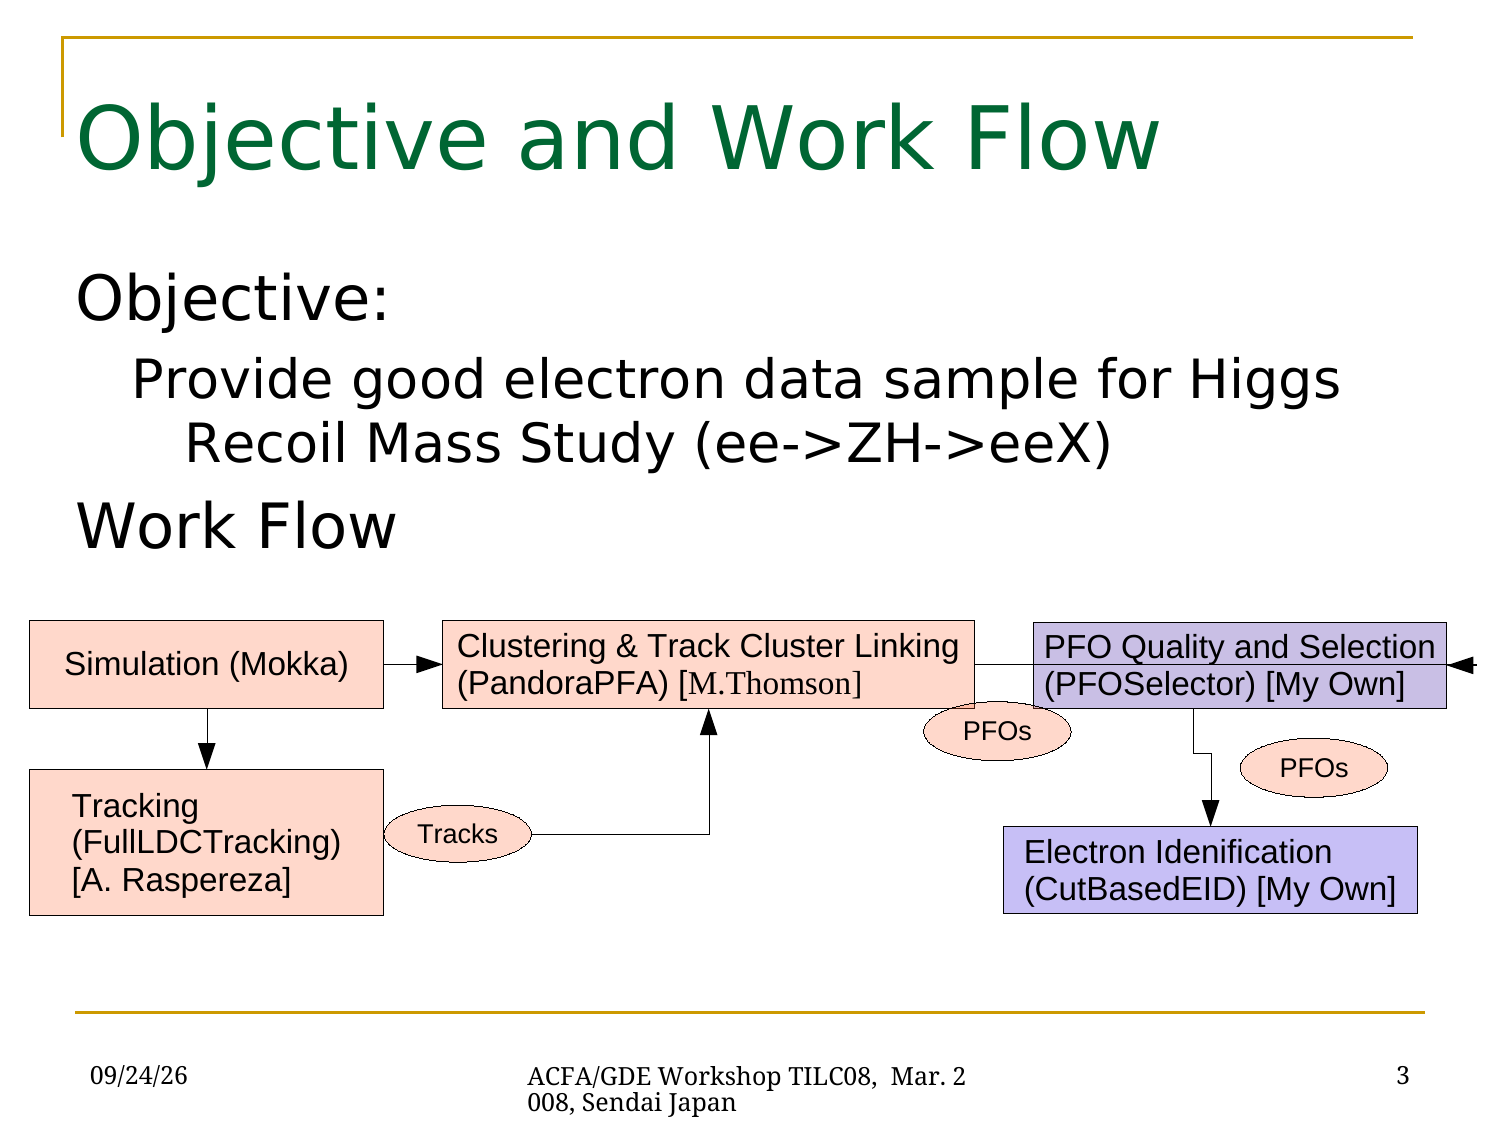

# Objective and Work Flow
Objective:
Provide good electron data sample for Higgs Recoil Mass Study (ee->ZH->eeX)
Work Flow
Simulation (Mokka)
Clustering & Track Cluster Linking
(PandoraPFA) [M.Thomson]
PFO Quality and Selection
(PFOSelector) [My Own]
PFOs
PFOs
Tracking
(FullLDCTracking)
[A. Raspereza]
Tracks
Electron Idenification
(CutBasedEID) [My Own]
3
ACFA/GDE Workshop TILC08, Mar. 2008, Sendai Japan